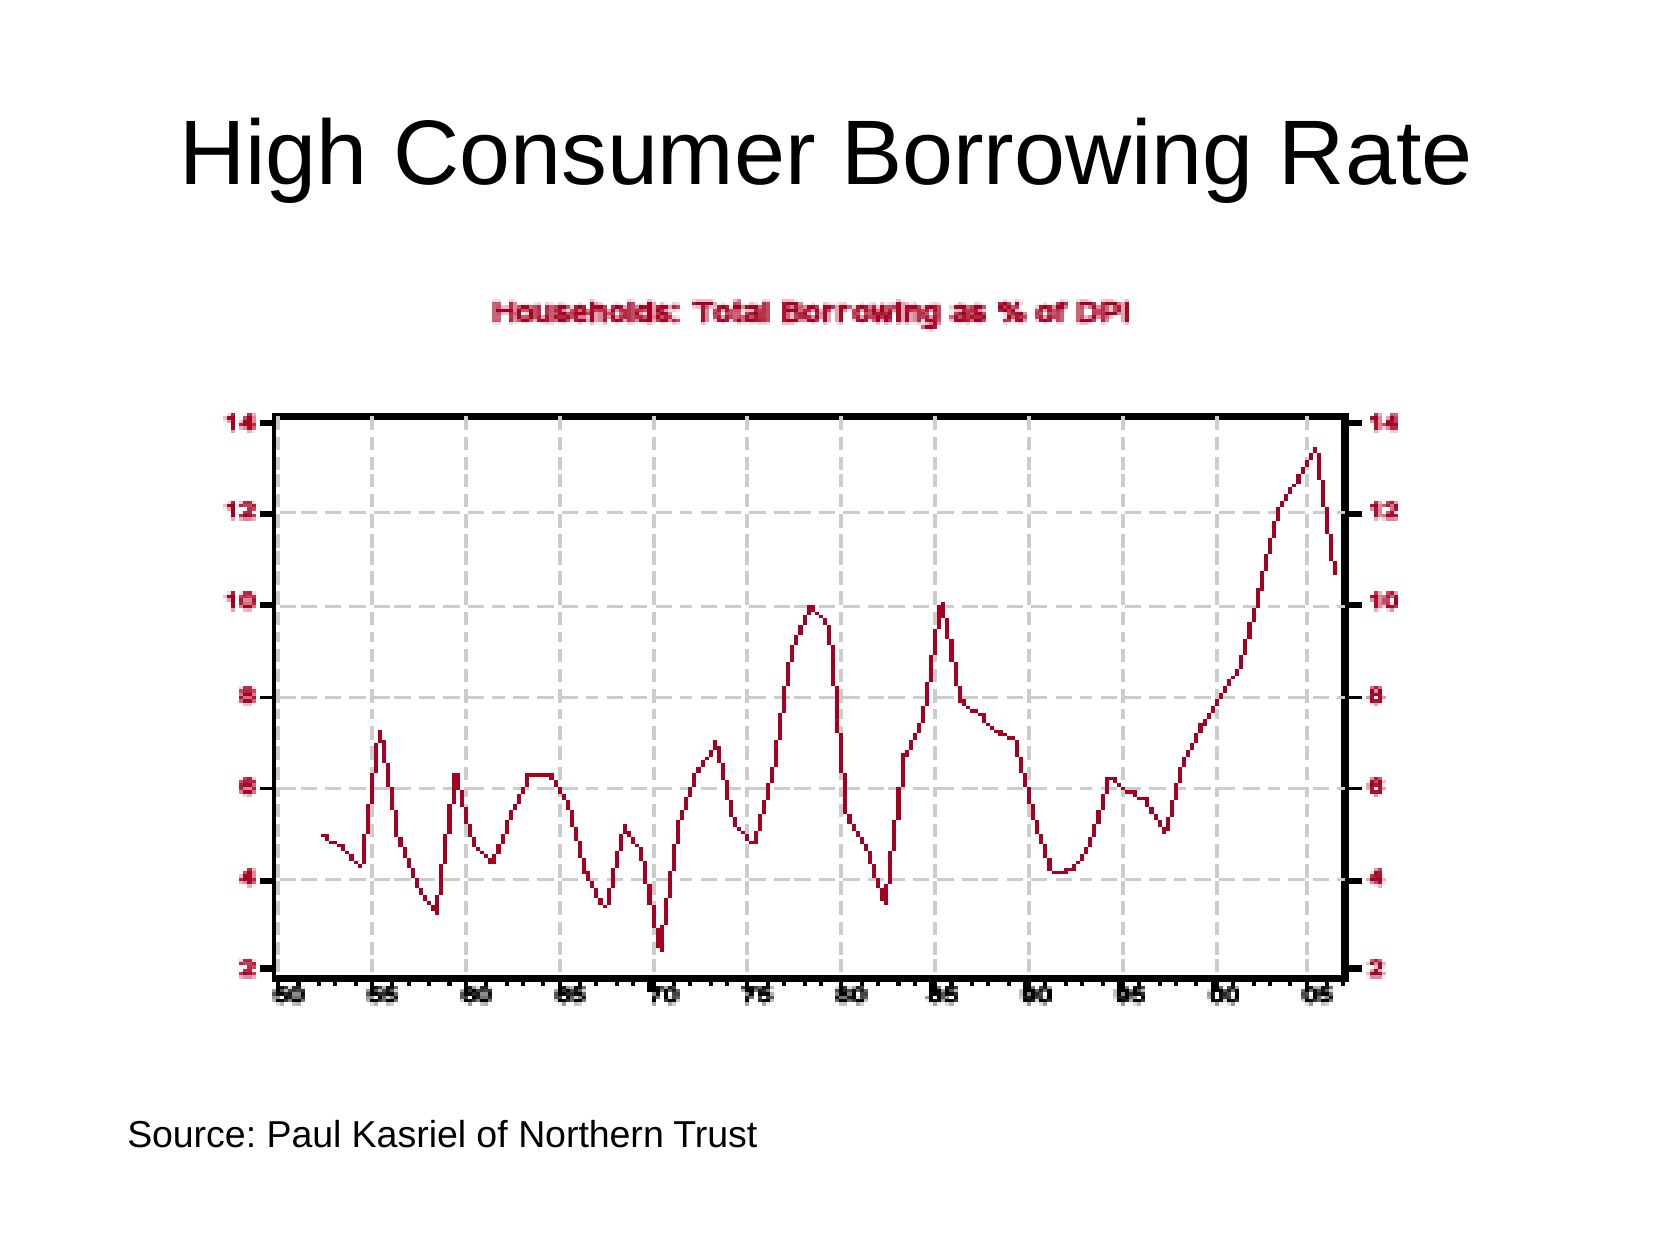

# High Consumer Borrowing Rate
Source: Paul Kasriel of Northern Trust